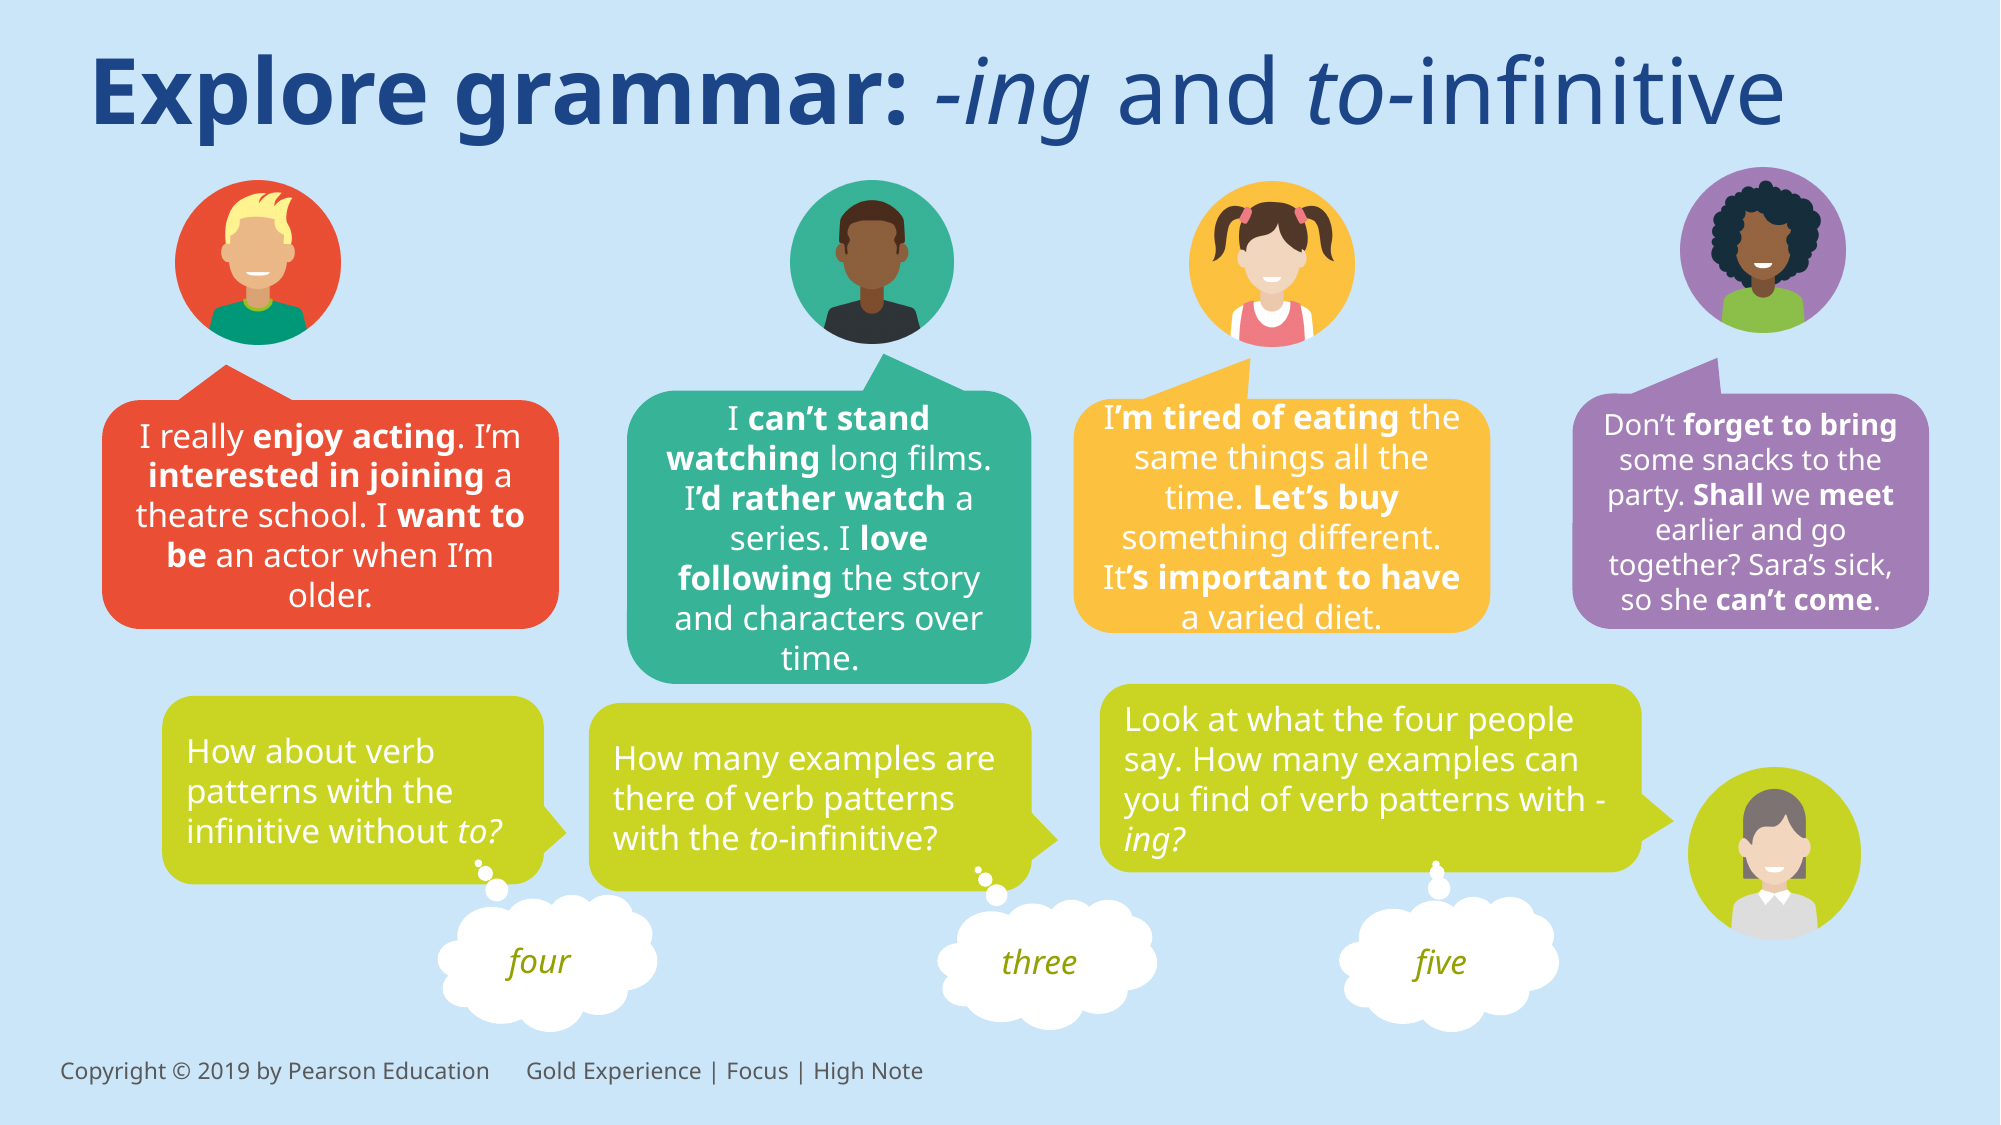

# Explore grammar: -ing and to-infinitive
I can’t stand watching long films. I’d rather watch a series. I love following the story and characters over time.
Don’t forget to bring some snacks to the party. Shall we meet earlier and go together? Sara’s sick, so she can’t come.
I’m tired of eating the same things all the time. Let’s buy something different. It’s important to have a varied diet.
I really enjoy acting. I’m interested in joining a theatre school. I want to be an actor when I’m older.
Look at what the four people say. How many examples can you find of verb patterns with -ing?
How about verb patterns with the infinitive without to?
How many examples are there of verb patterns with the to-infinitive?
four
five
three
Copyright © 2019 by Pearson Education      Gold Experience | Focus | High Note